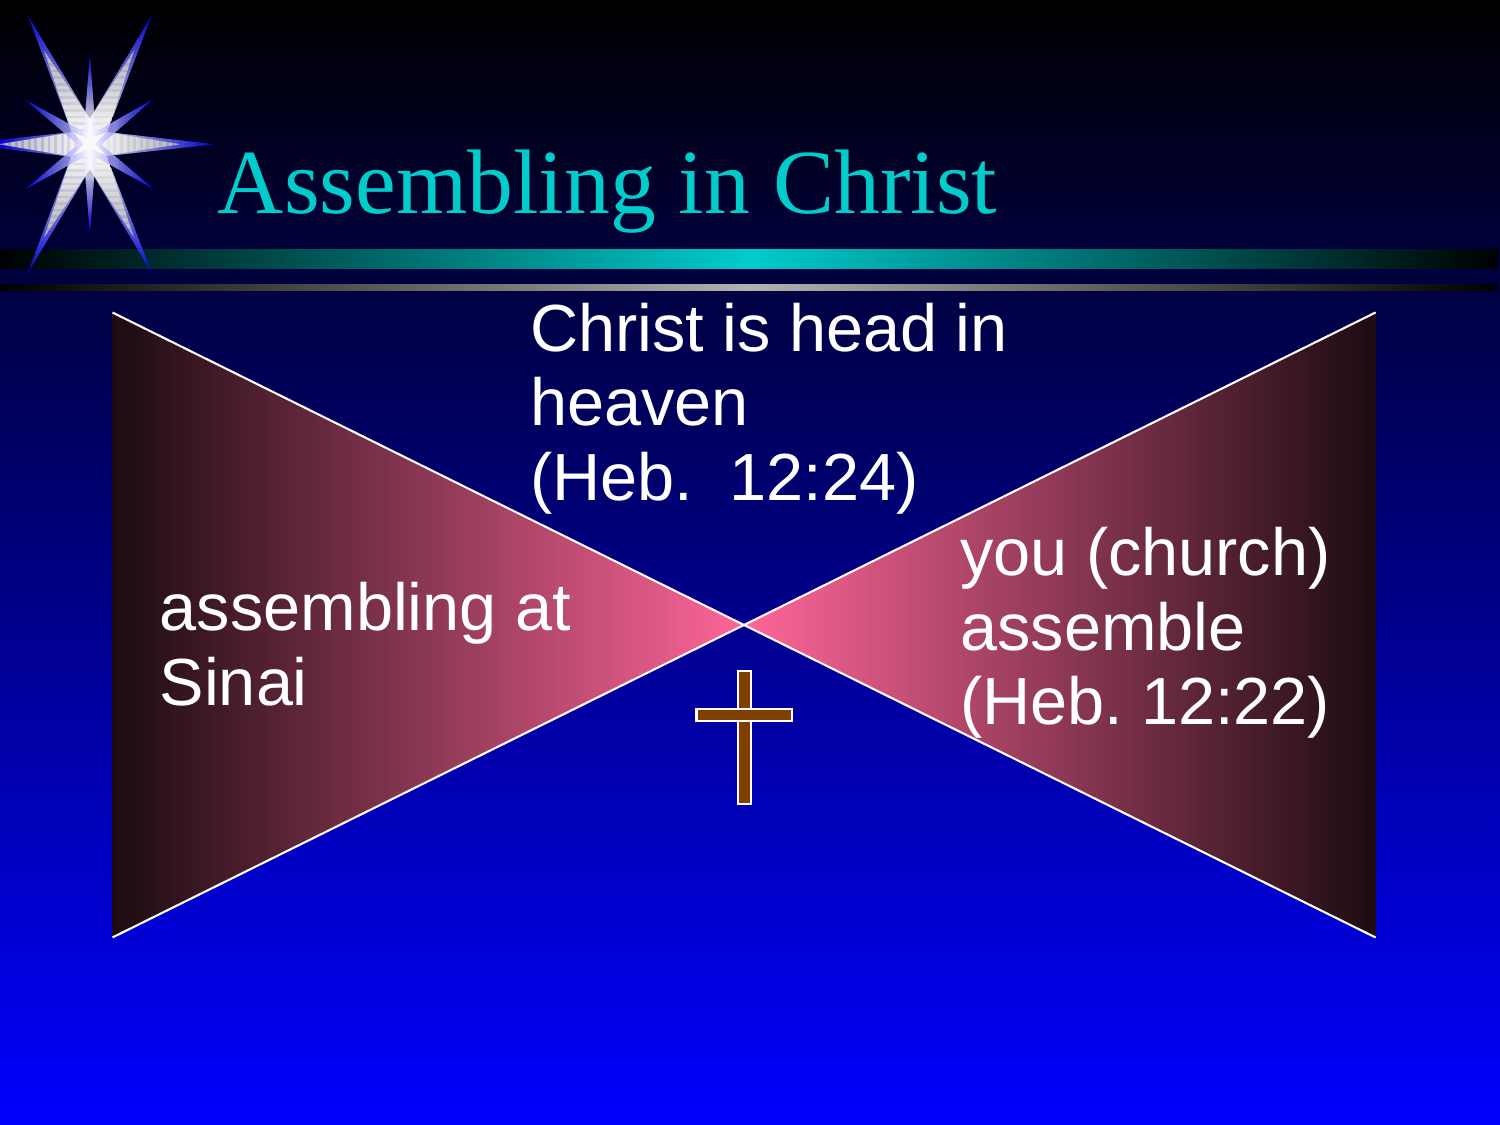

# Assembling in Christ
Christ is head in heaven
(Heb. 12:24)
you (church) assemble
(Heb. 12:22)
assembling at Sinai